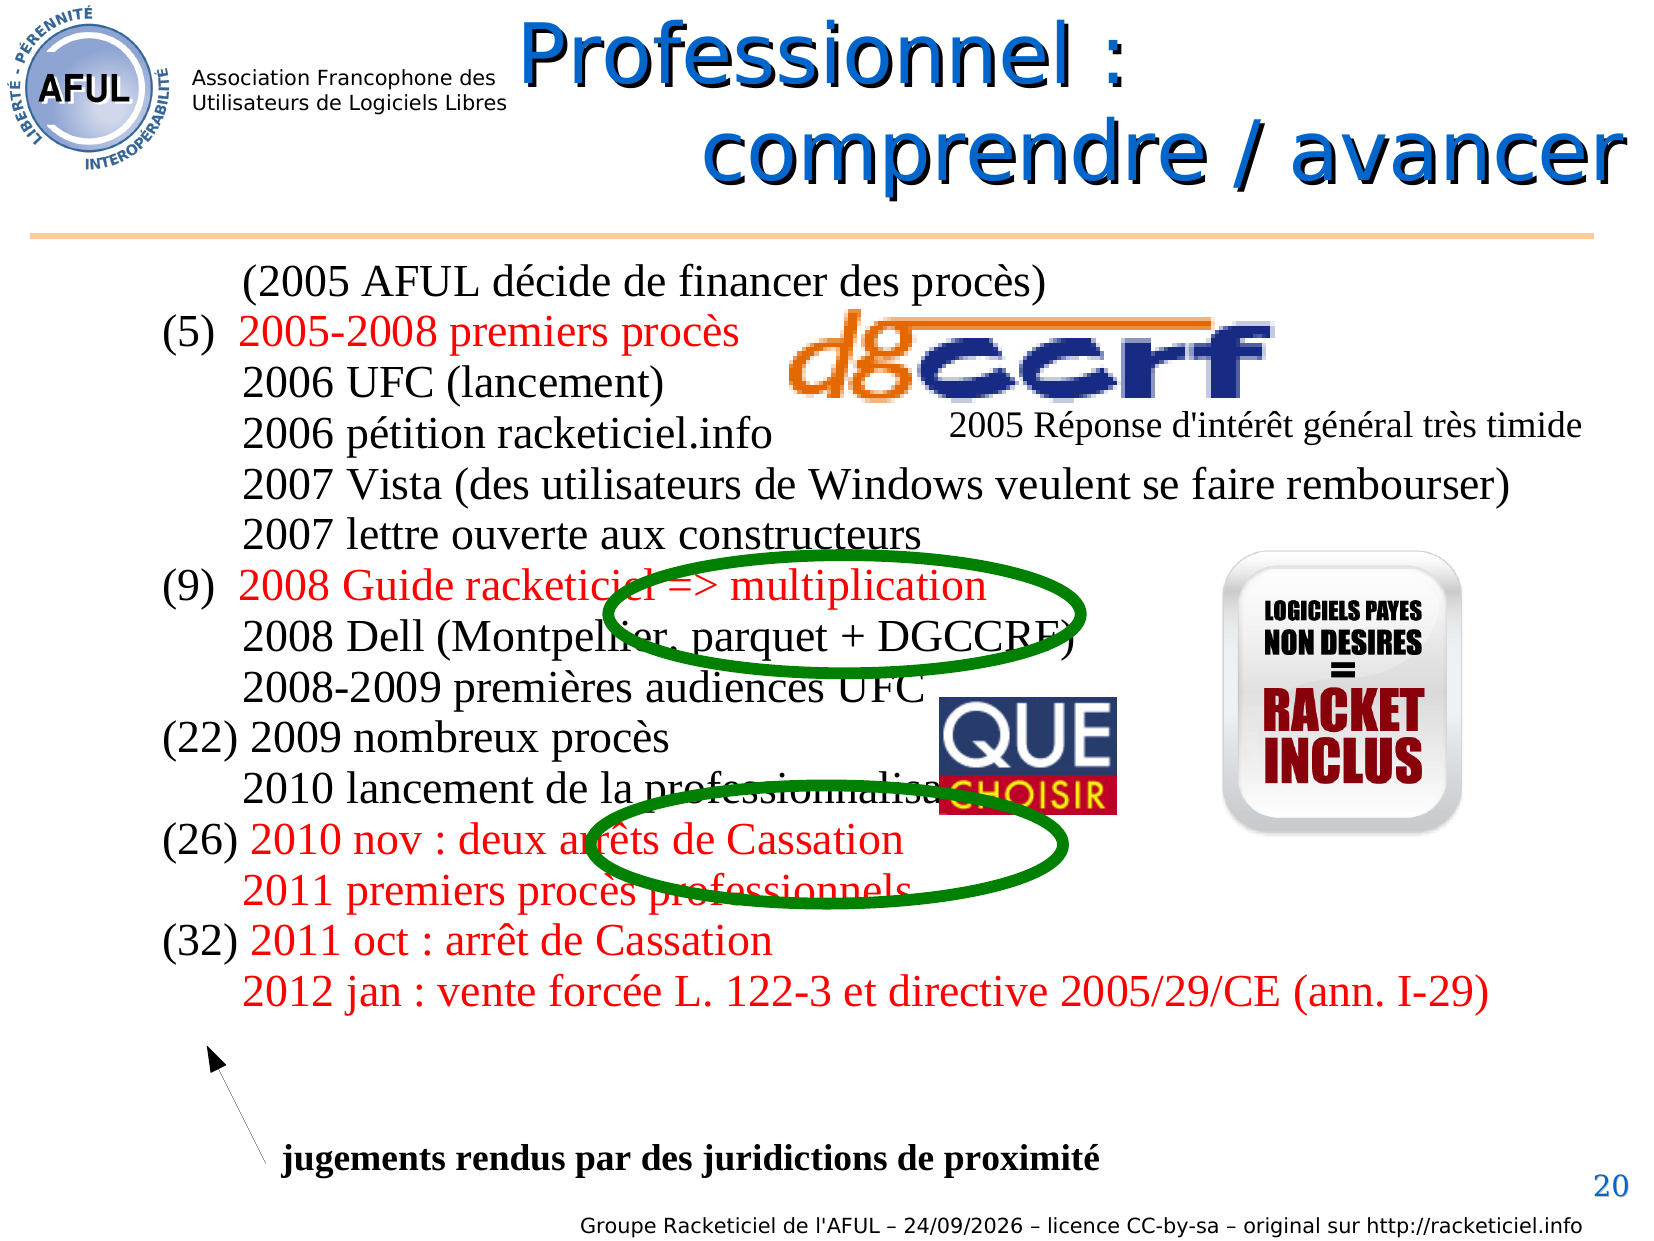

# Professionnel : comprendre / avancer
 (2005 AFUL décide de financer des procès)
(5) 2005-2008 premiers procès
 2006 UFC (lancement)
 2006 pétition racketiciel.info
 2007 Vista (des utilisateurs de Windows veulent se faire rembourser)
 2007 lettre ouverte aux constructeurs
(9) 2008 Guide racketiciel => multiplication
 2008 Dell (Montpellier, parquet + DGCCRF)
 2008-2009 premières audiences UFC
(22) 2009 nombreux procès
 2010 lancement de la professionnalisation
(26) 2010 nov : deux arrêts de Cassation
 2011 premiers procès professionnels
(32) 2011 oct : arrêt de Cassation
 2012 jan : vente forcée L. 122-3 et directive 2005/29/CE (ann. I-29)
2005 Réponse d'intérêt général très timide
jugements rendus par des juridictions de proximité
20